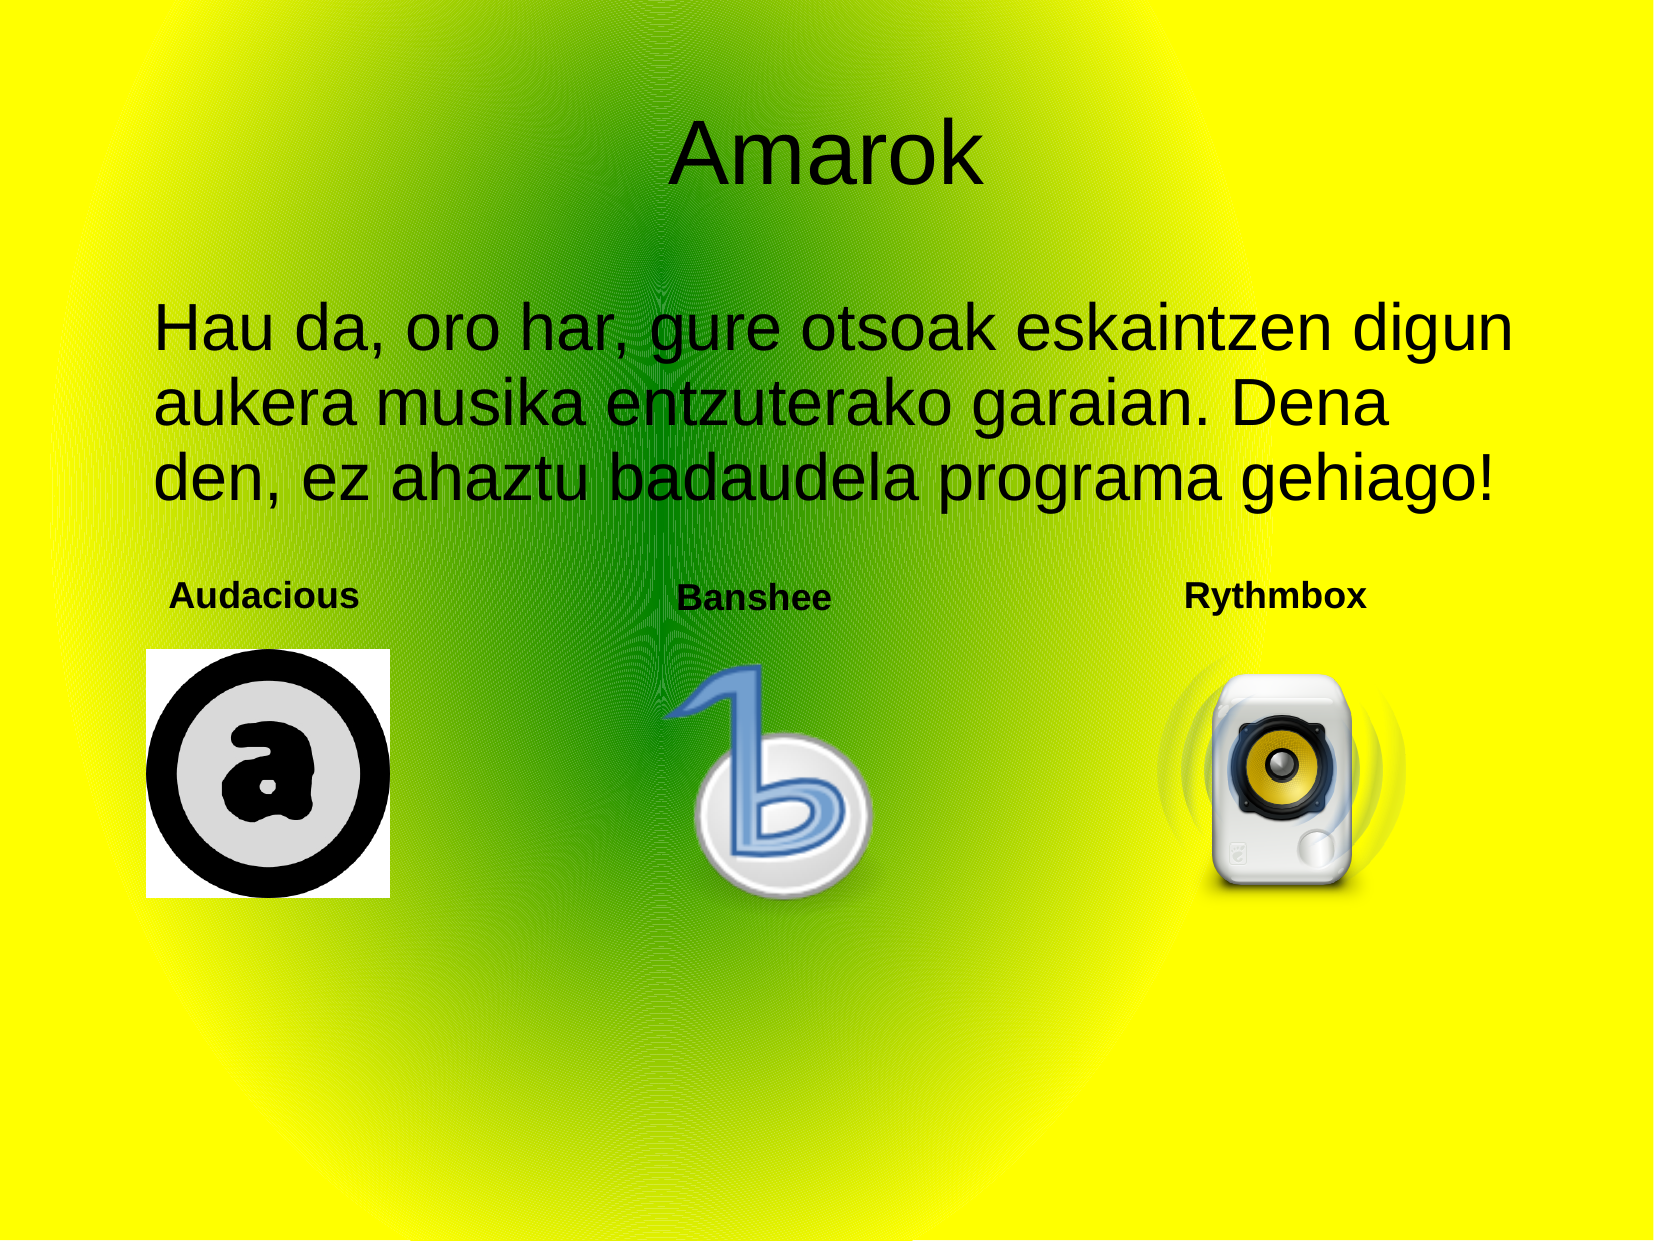

# Amarok
Hau da, oro har, gure otsoak eskaintzen digun aukera musika entzuterako garaian. Dena den, ez ahaztu badaudela programa gehiago!
Audacious
Rythmbox
Banshee